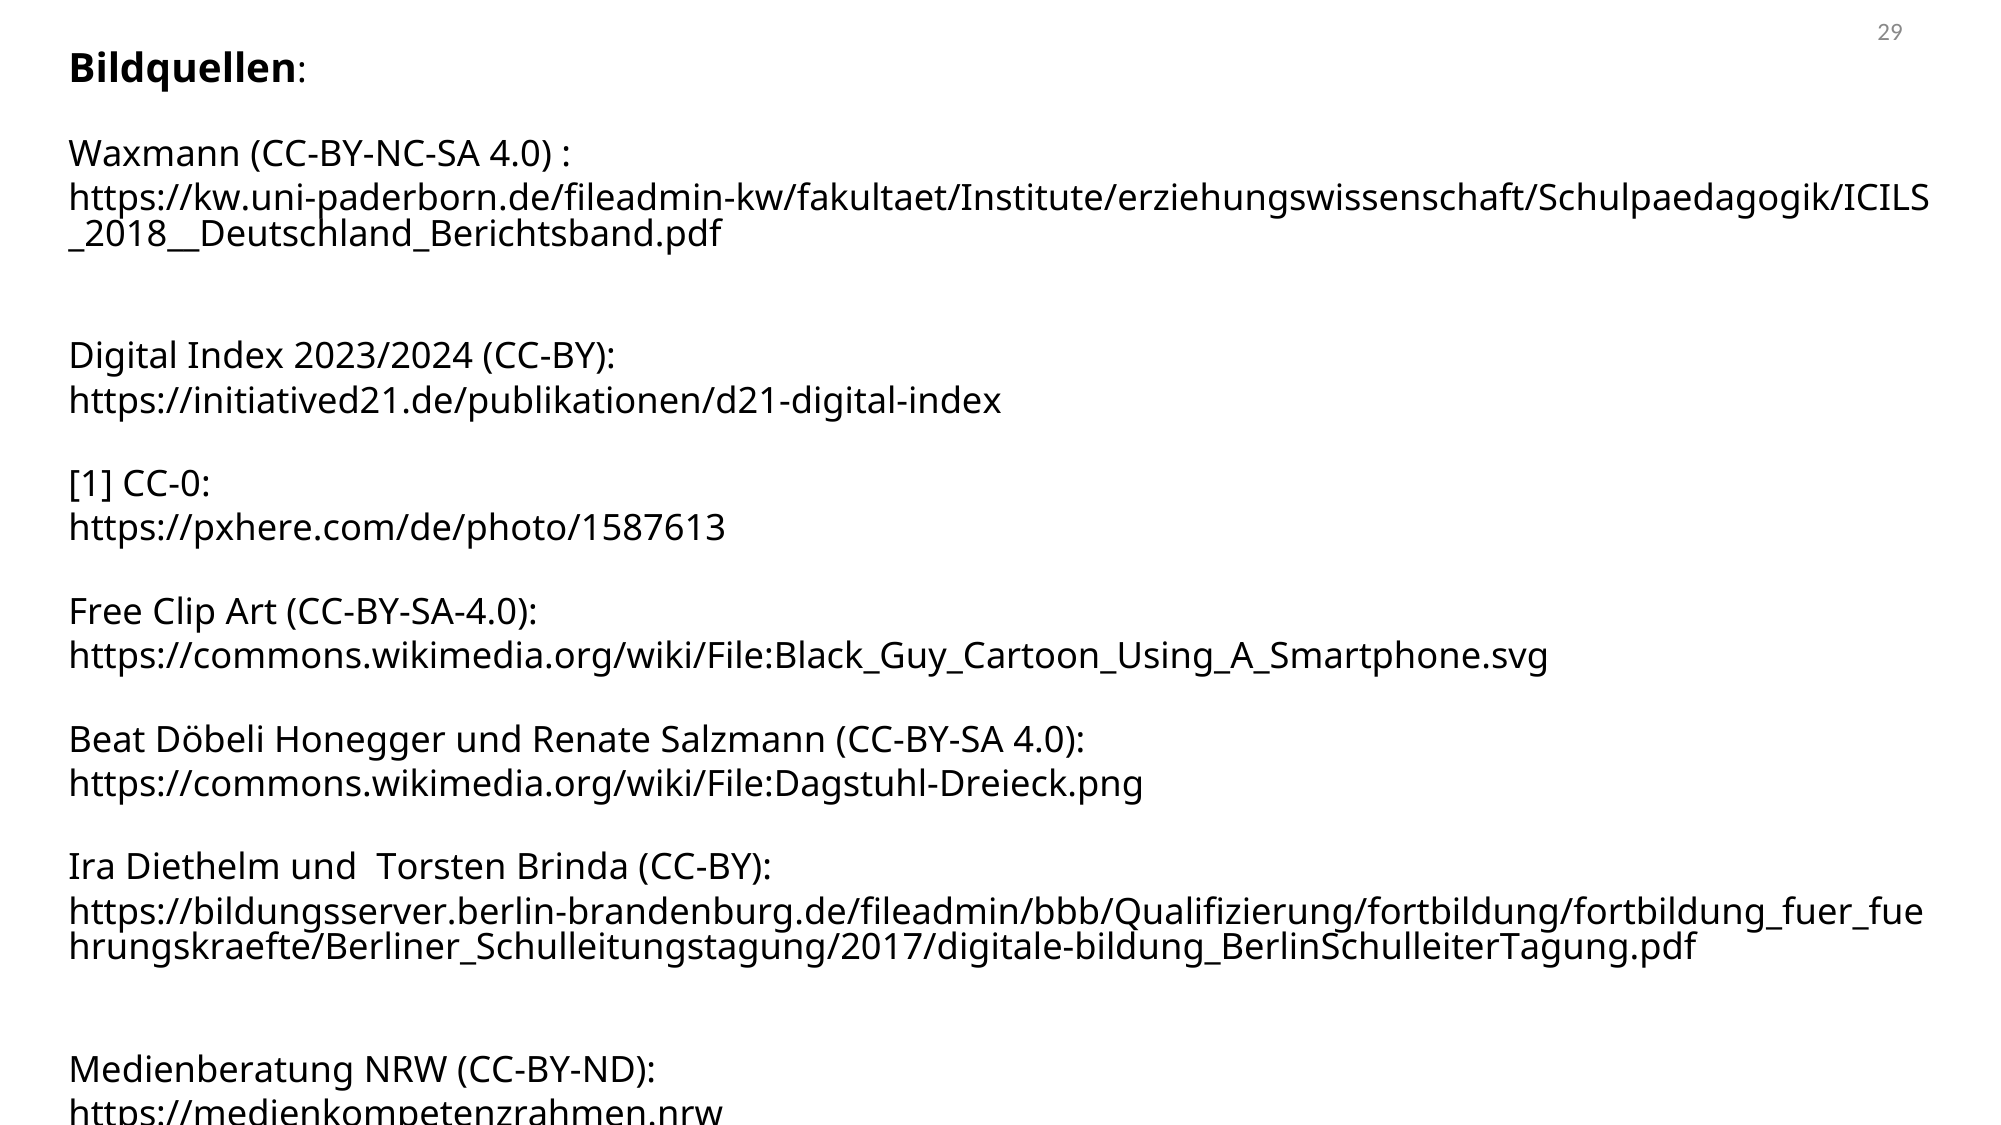

28
# Bildquellen: Waxmann (CC-BY-NC-SA 4.0) : https://kw.uni-paderborn.de/fileadmin-kw/fakultaet/Institute/erziehungswissenschaft/Schulpaedagogik/ICILS_2018__Deutschland_Berichtsband.pdf Digital Index 2023/2024 (CC-BY): https://initiatived21.de/publikationen/d21-digital-index [1] CC-0: https://pxhere.com/de/photo/1587613 Free Clip Art (CC-BY-SA-4.0): https://commons.wikimedia.org/wiki/File:Black_Guy_Cartoon_Using_A_Smartphone.svg Beat Döbeli Honegger und Renate Salzmann (CC-BY-SA 4.0): https://commons.wikimedia.org/wiki/File:Dagstuhl-Dreieck.png Ira Diethelm und Torsten Brinda (CC-BY): https://bildungsserver.berlin-brandenburg.de/fileadmin/bbb/Qualifizierung/fortbildung/fortbildung_fuer_fuehrungskraefte/Berliner_Schulleitungstagung/2017/digitale-bildung_BerlinSchulleiterTagung.pdf Medienberatung NRW (CC-BY-ND): https://medienkompetenzrahmen.nrw